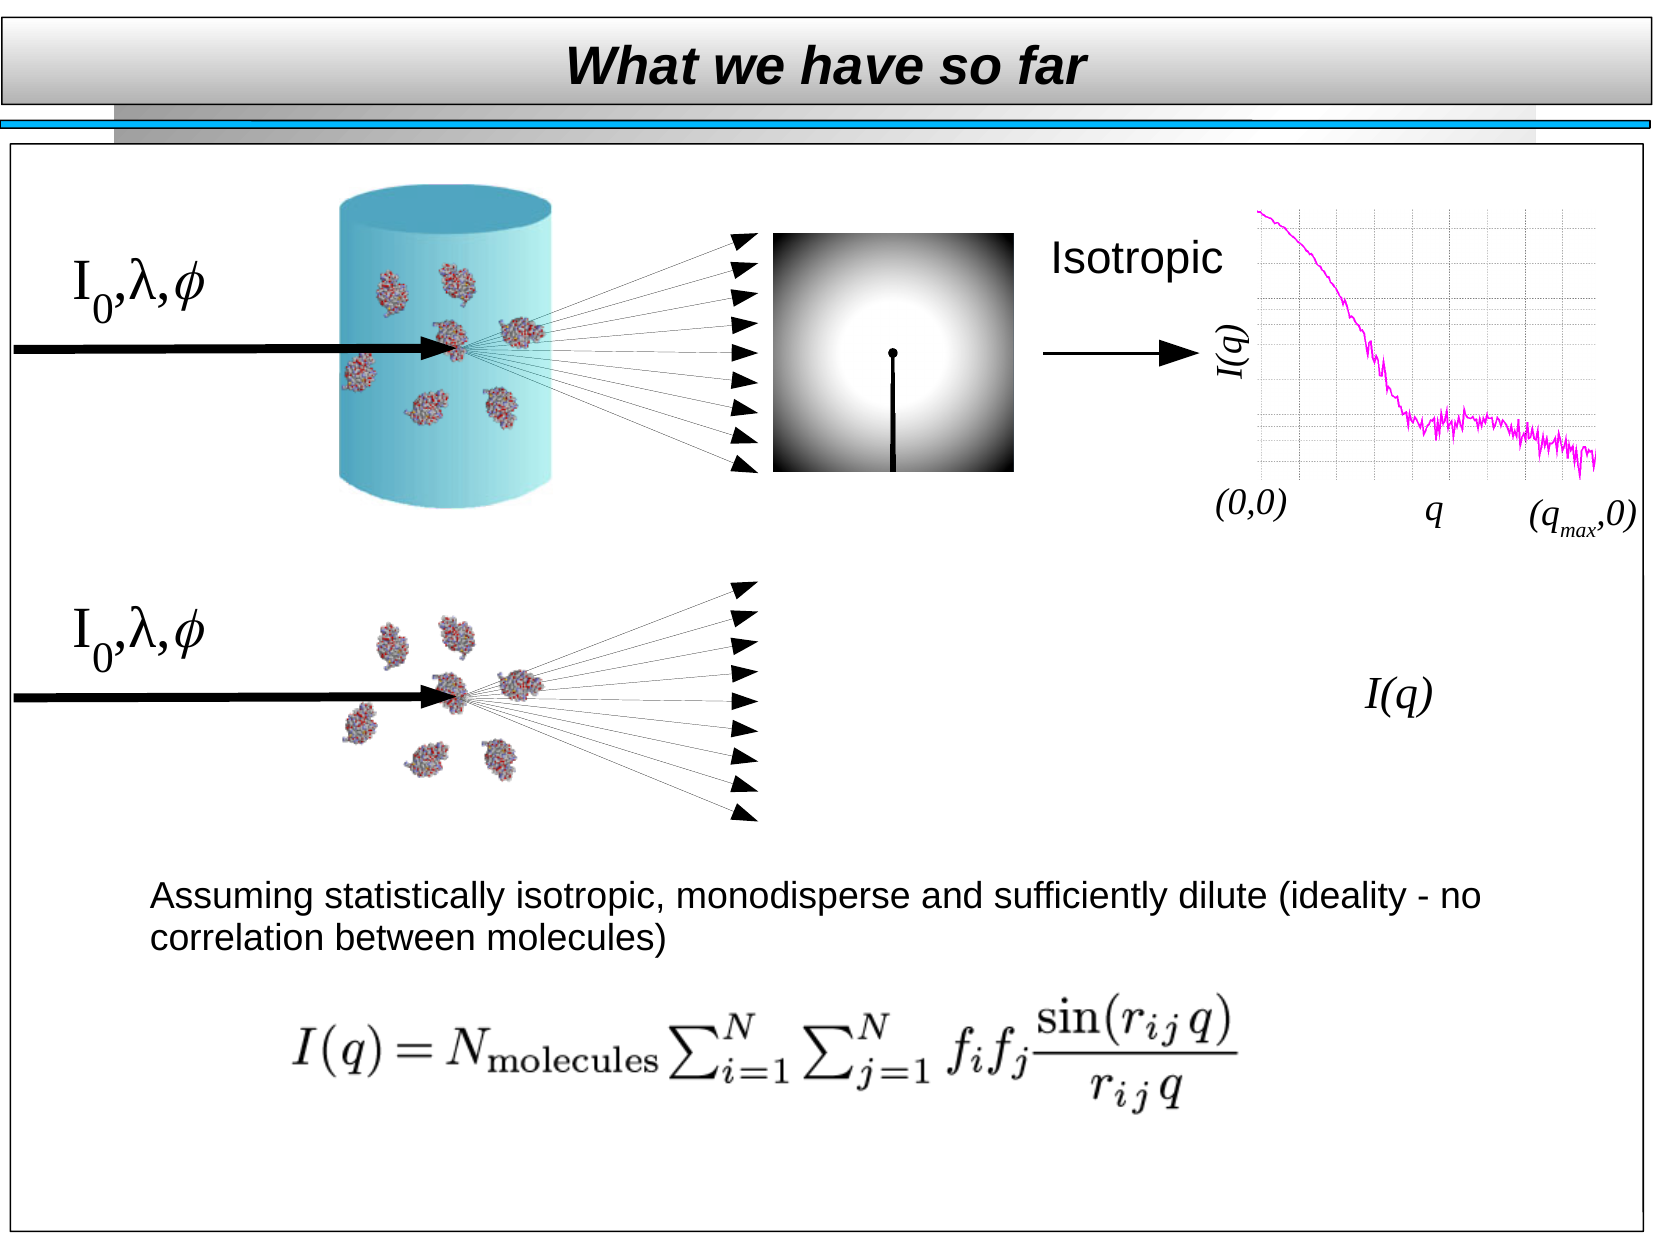

What we have so far
Isotropic
I0,λ,f
I(q)
(0,0)
q
(qmax,0)
I0,λ,f
I(q)
Assuming statistically isotropic, monodisperse and sufficiently dilute (ideality - no correlation between molecules)